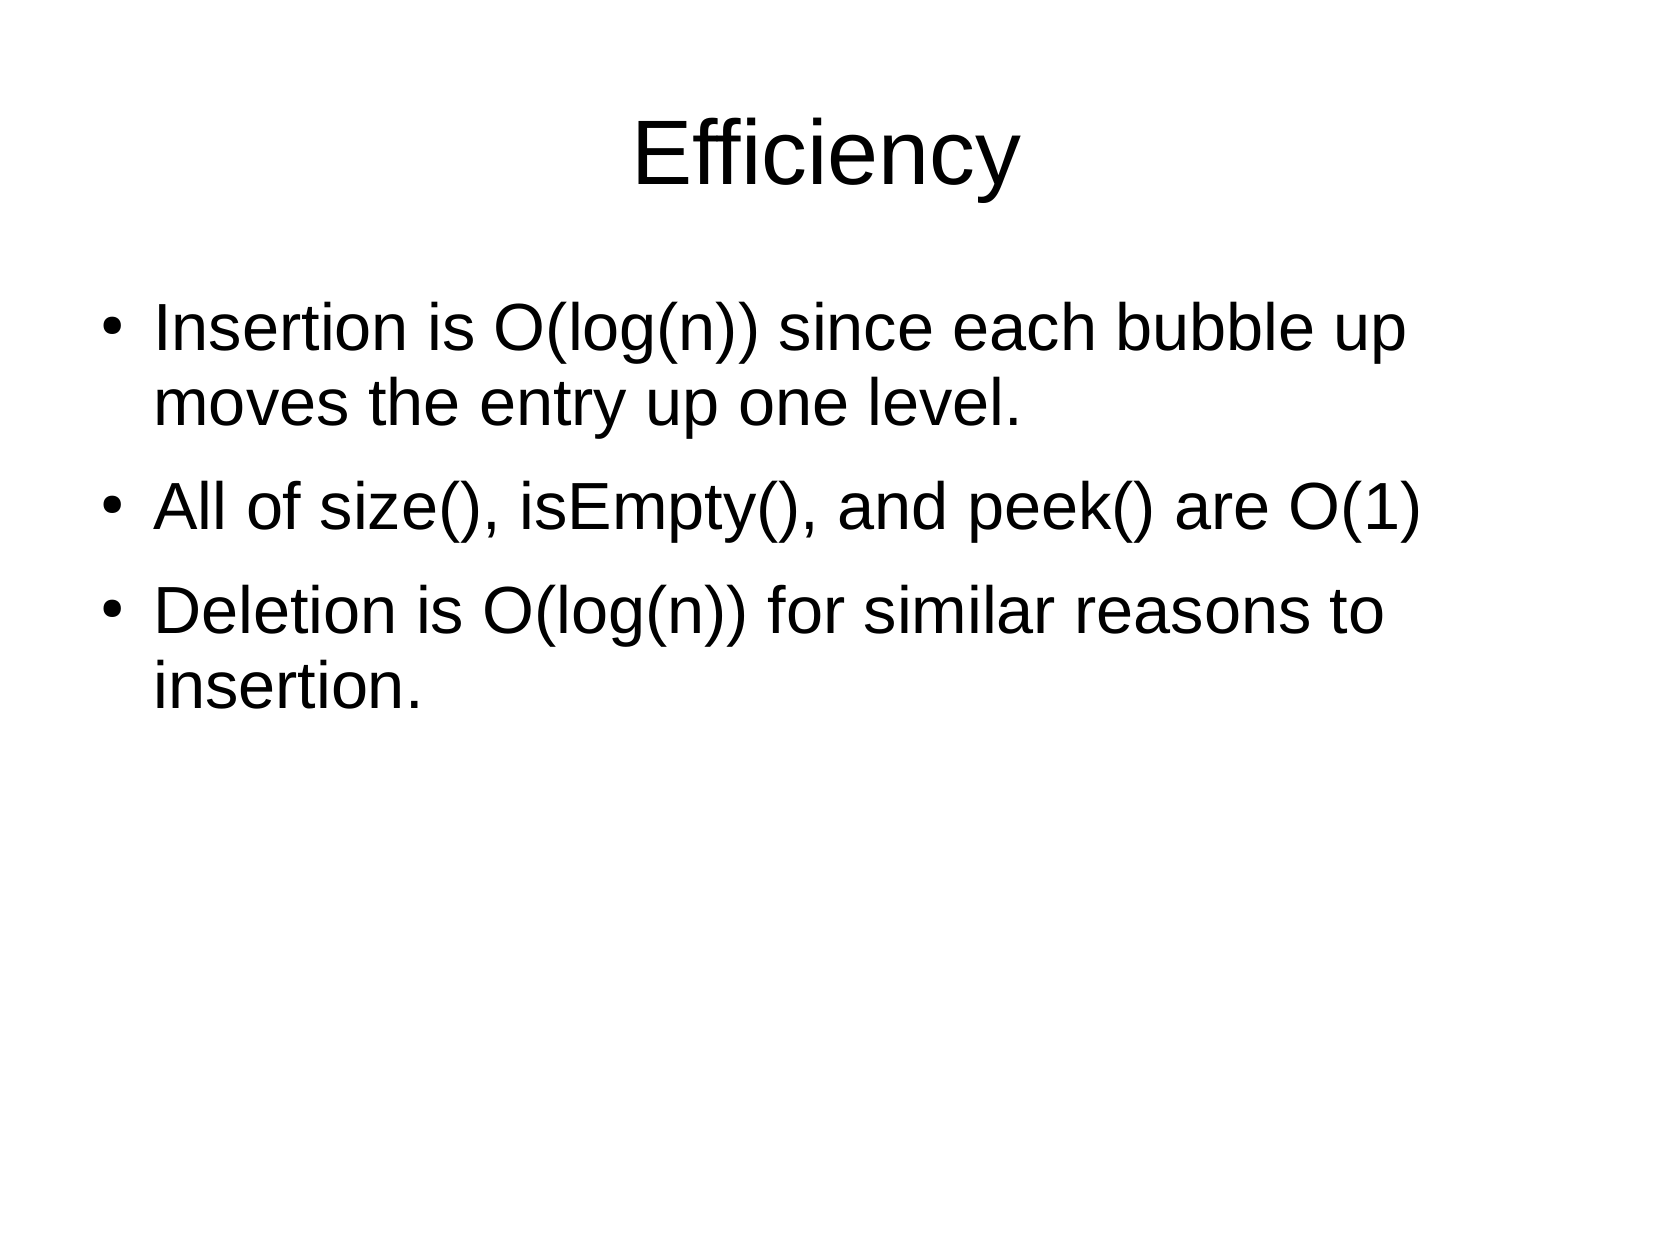

# Efficiency
Insertion is O(log(n)) since each bubble up moves the entry up one level.
All of size(), isEmpty(), and peek() are O(1)
Deletion is O(log(n)) for similar reasons to insertion.